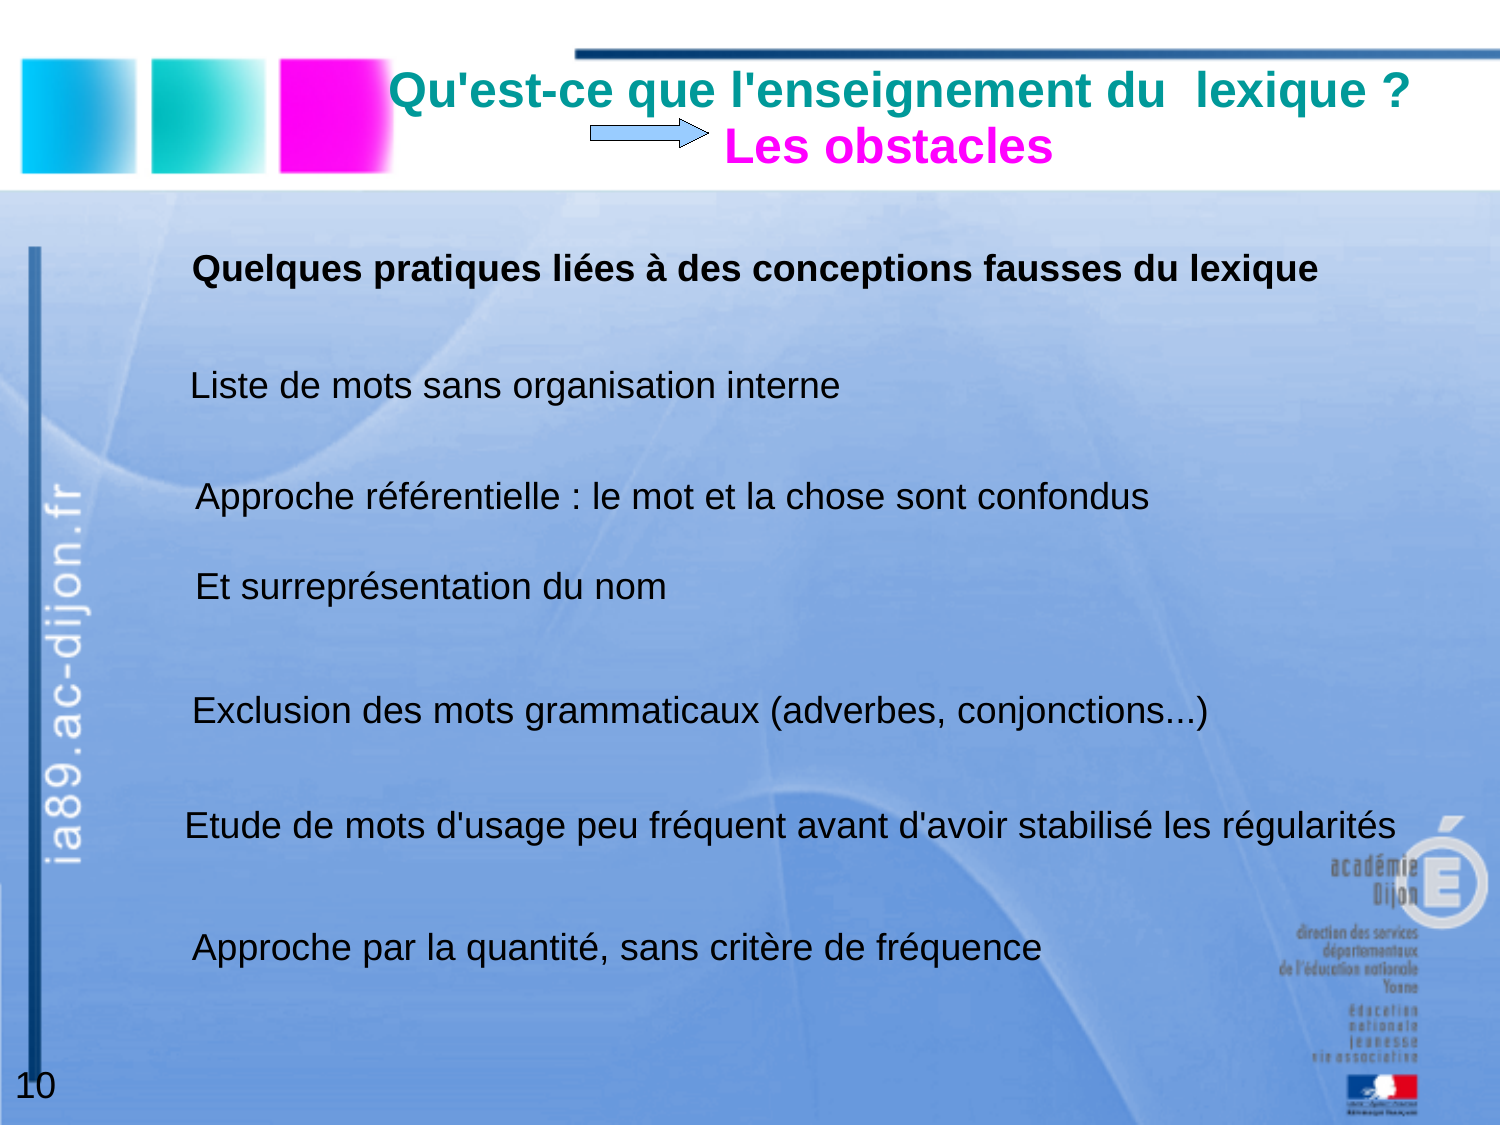

Qu'est-ce que l'enseignement du lexique ?
 Les obstacles
Quelques pratiques liées à des conceptions fausses du lexique
Liste de mots sans organisation interne
Approche référentielle : le mot et la chose sont confondus
Et surreprésentation du nom
Exclusion des mots grammaticaux (adverbes, conjonctions...)
Etude de mots d'usage peu fréquent avant d'avoir stabilisé les régularités
Approche par la quantité, sans critère de fréquence